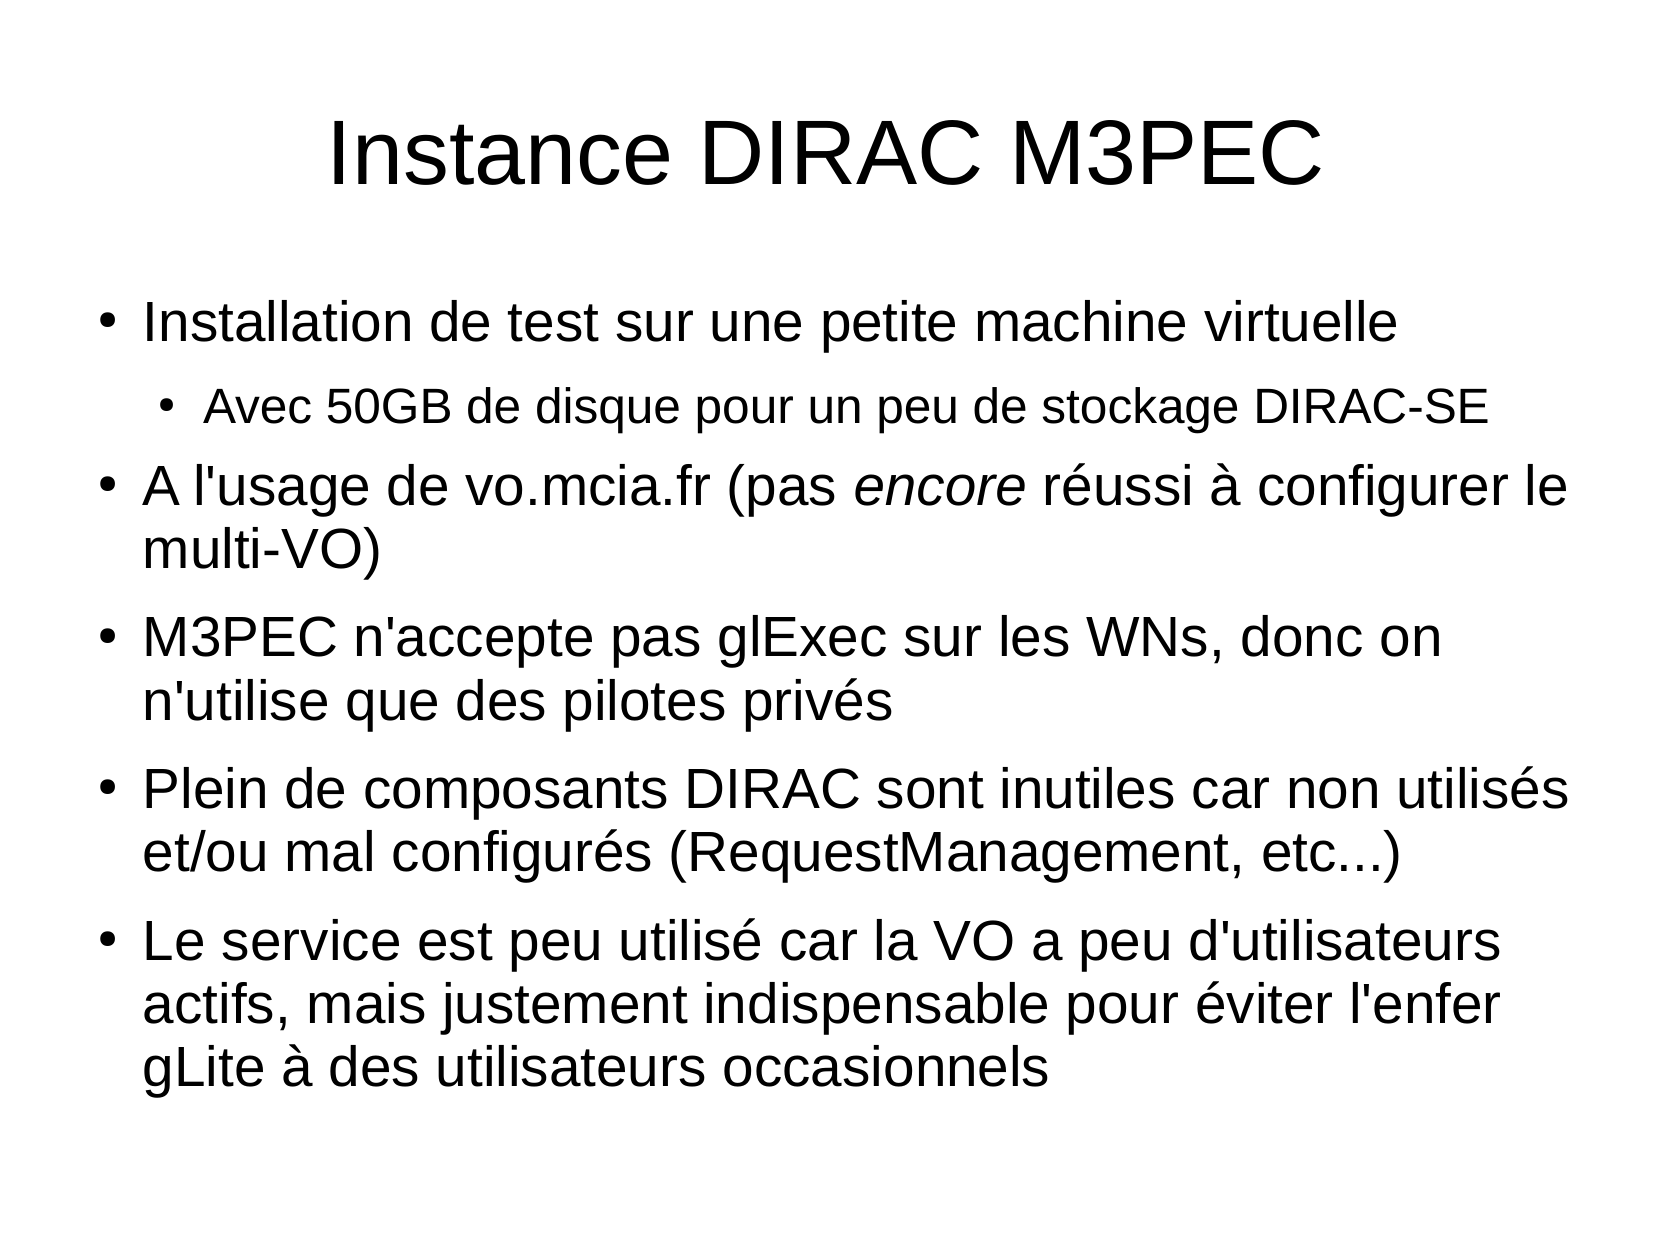

# Instance DIRAC M3PEC
Installation de test sur une petite machine virtuelle
Avec 50GB de disque pour un peu de stockage DIRAC-SE
A l'usage de vo.mcia.fr (pas encore réussi à configurer le multi-VO)
M3PEC n'accepte pas glExec sur les WNs, donc on n'utilise que des pilotes privés
Plein de composants DIRAC sont inutiles car non utilisés et/ou mal configurés (RequestManagement, etc...)
Le service est peu utilisé car la VO a peu d'utilisateurs actifs, mais justement indispensable pour éviter l'enfer gLite à des utilisateurs occasionnels